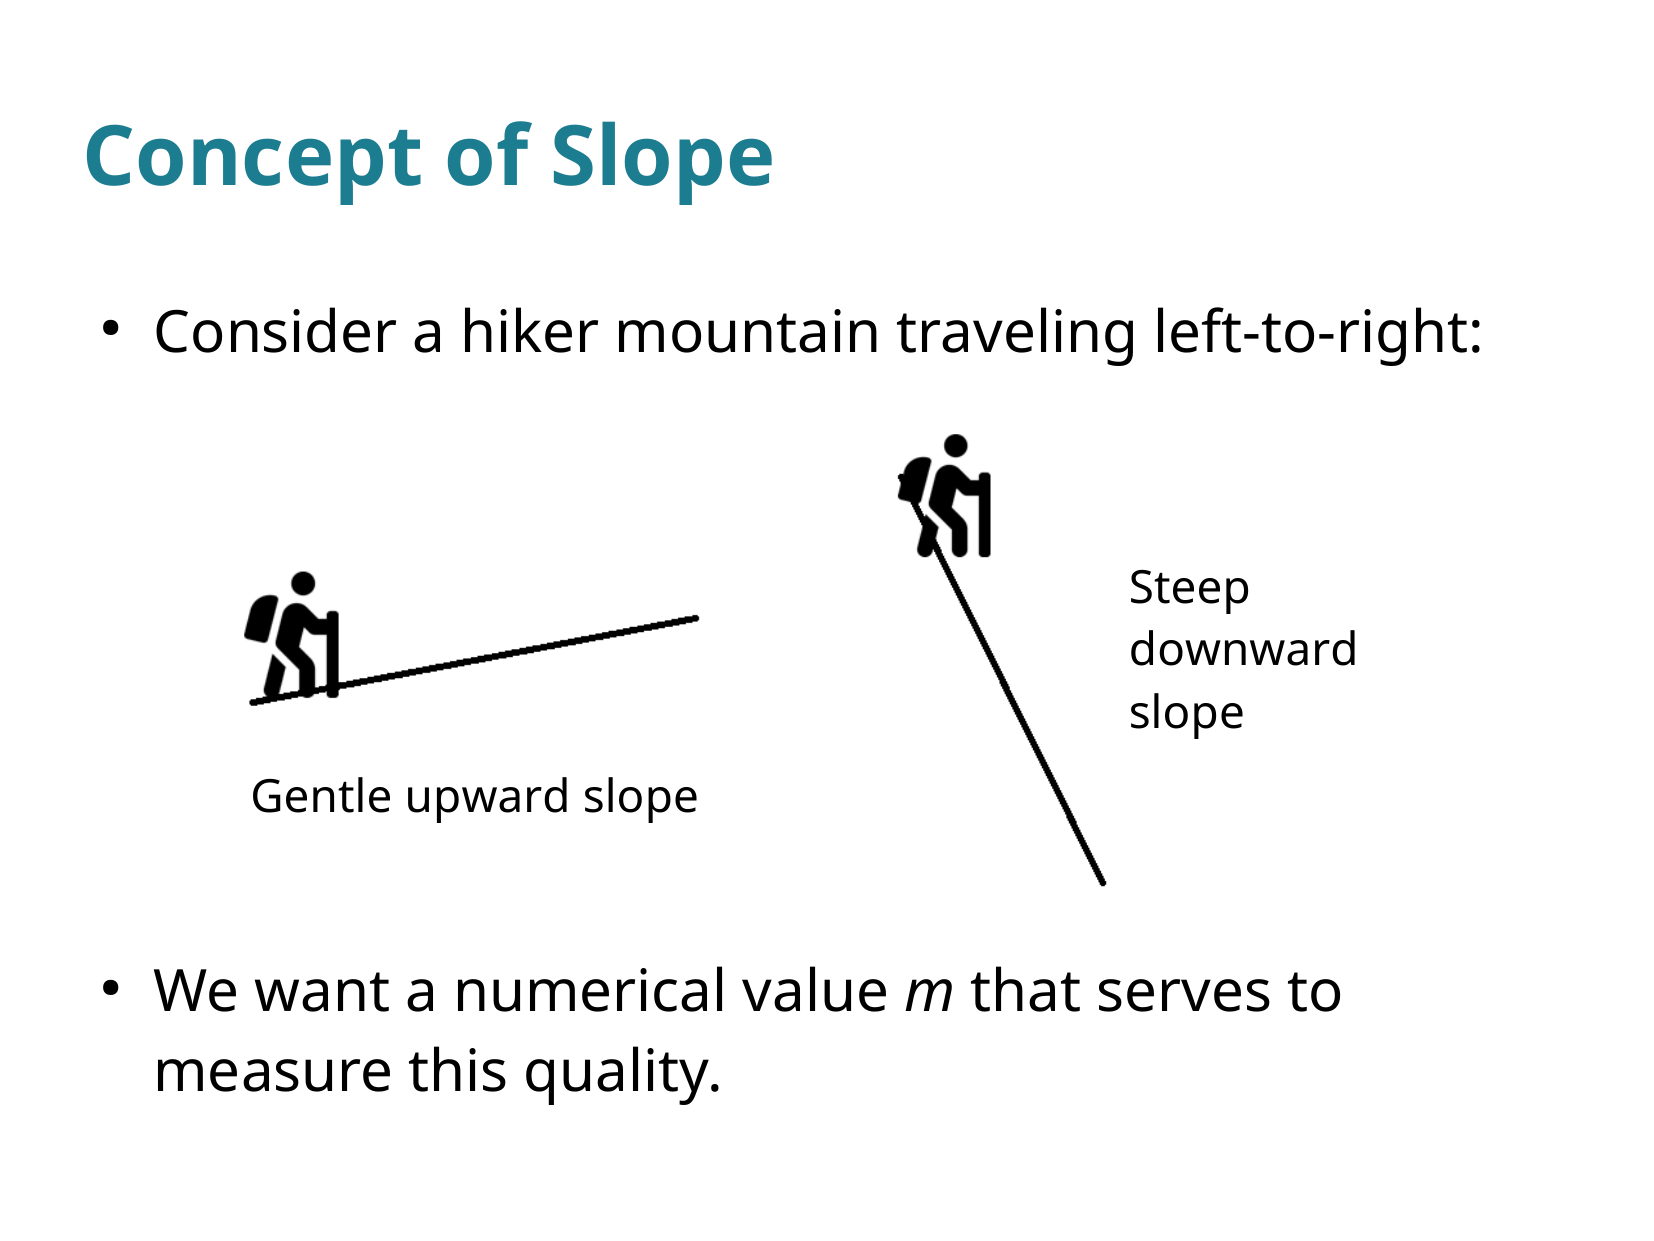

# Concept of Slope
Consider a hiker mountain traveling left-to-right:
Steep downward slope
Gentle upward slope
We want a numerical value m that serves to measure this quality.